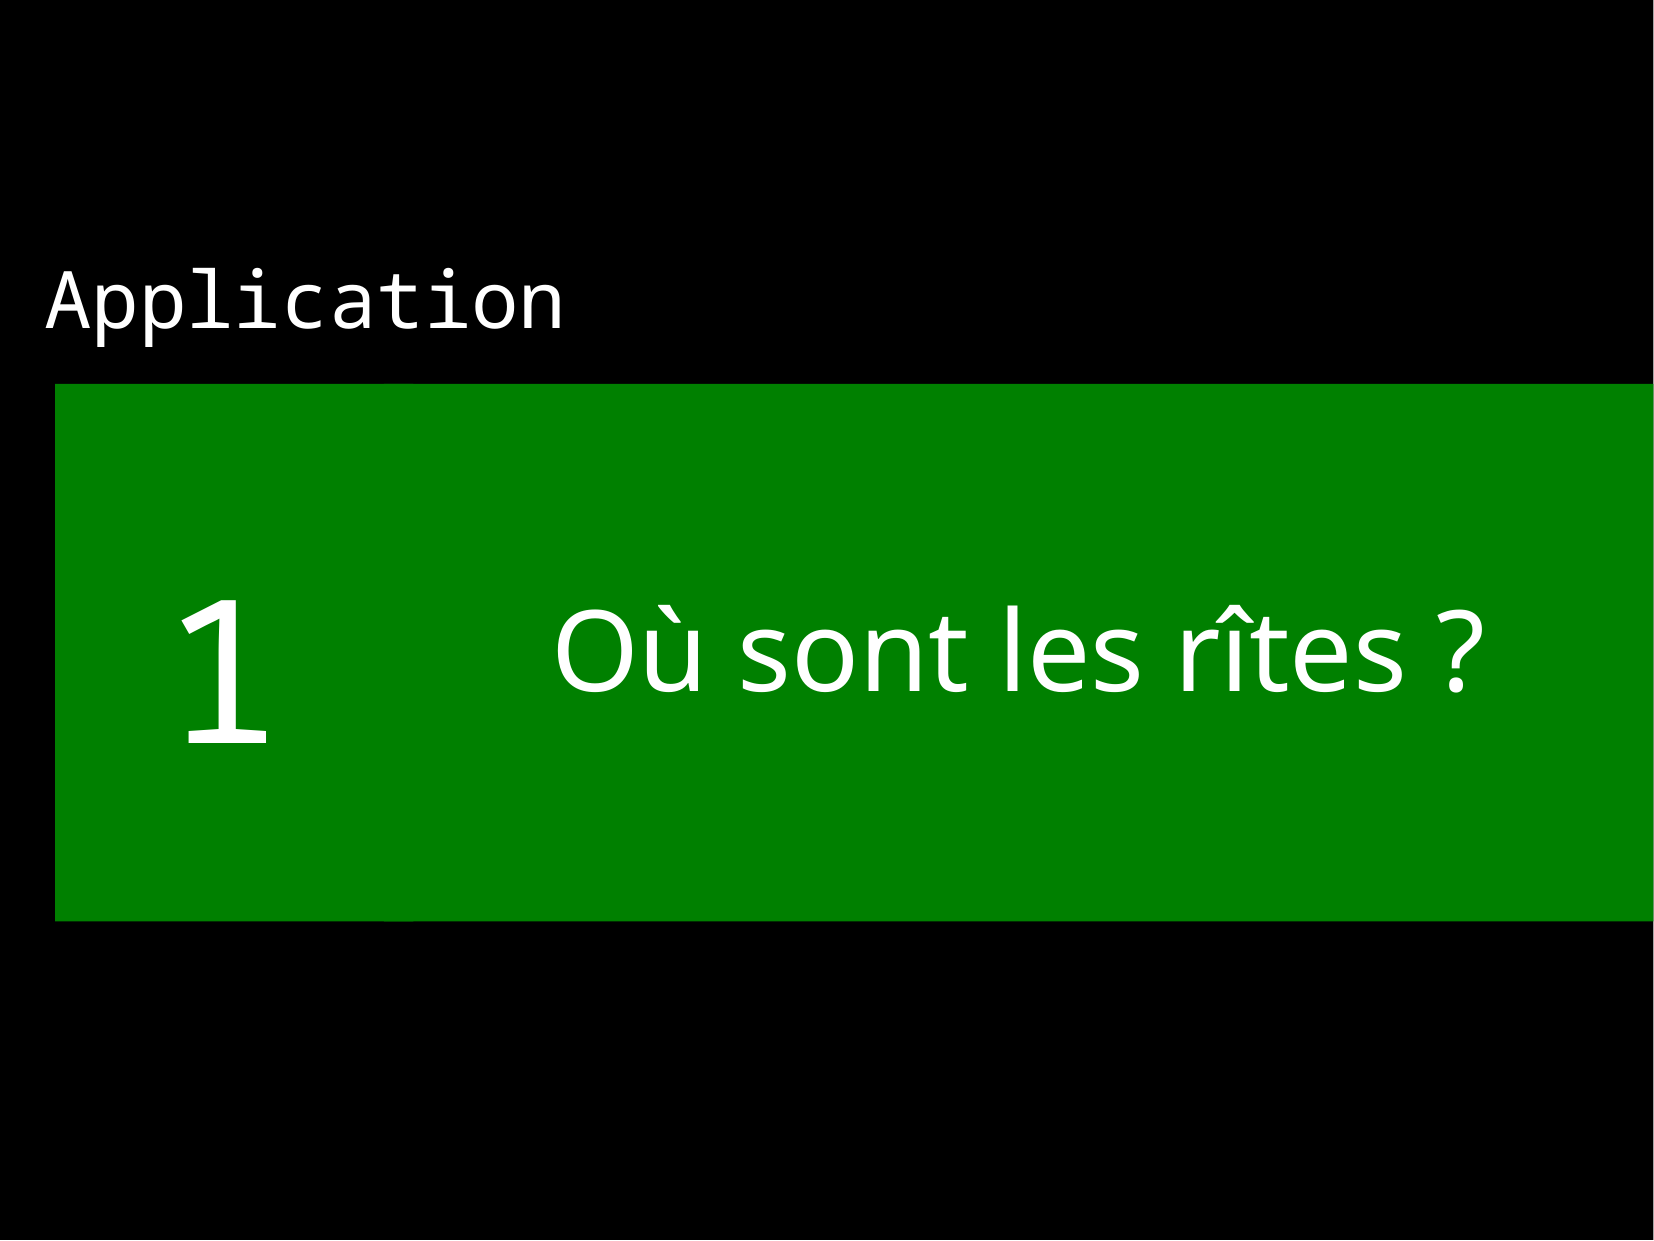

Application
Où sont les rîtes ?
1